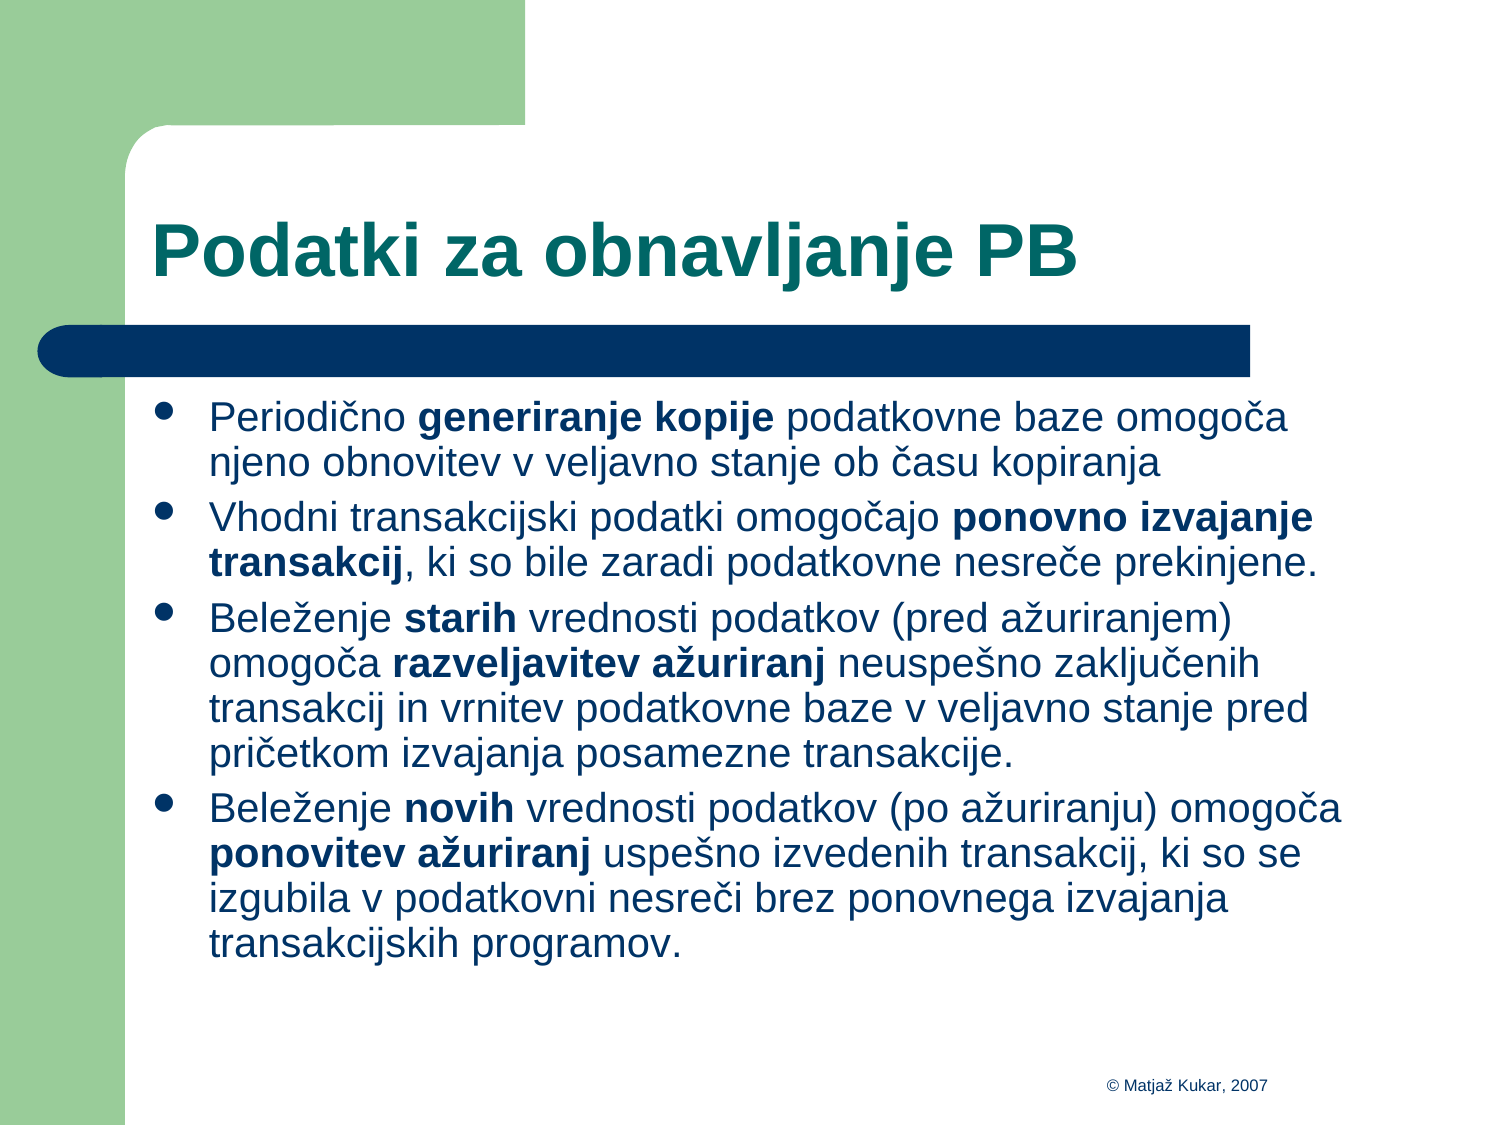

# Podatki za obnavljanje PB
Periodično generiranje kopije podatkovne baze omogoča njeno obnovitev v veljavno stanje ob času kopiranja
Vhodni transakcijski podatki omogočajo ponovno izvajanje transakcij, ki so bile zaradi podatkovne nesreče prekinjene.
Beleženje starih vrednosti podatkov (pred ažuriranjem) omogoča razveljavitev ažuriranj neuspešno zaključenih transakcij in vrnitev podatkovne baze v veljavno stanje pred pričetkom izvajanja posamezne transakcije.
Beleženje novih vrednosti podatkov (po ažuriranju) omogoča ponovitev ažuriranj uspešno izvedenih transakcij, ki so se izgubila v podatkovni nesreči brez ponovnega izvajanja transakcijskih programov.
© Matjaž Kukar, 2007